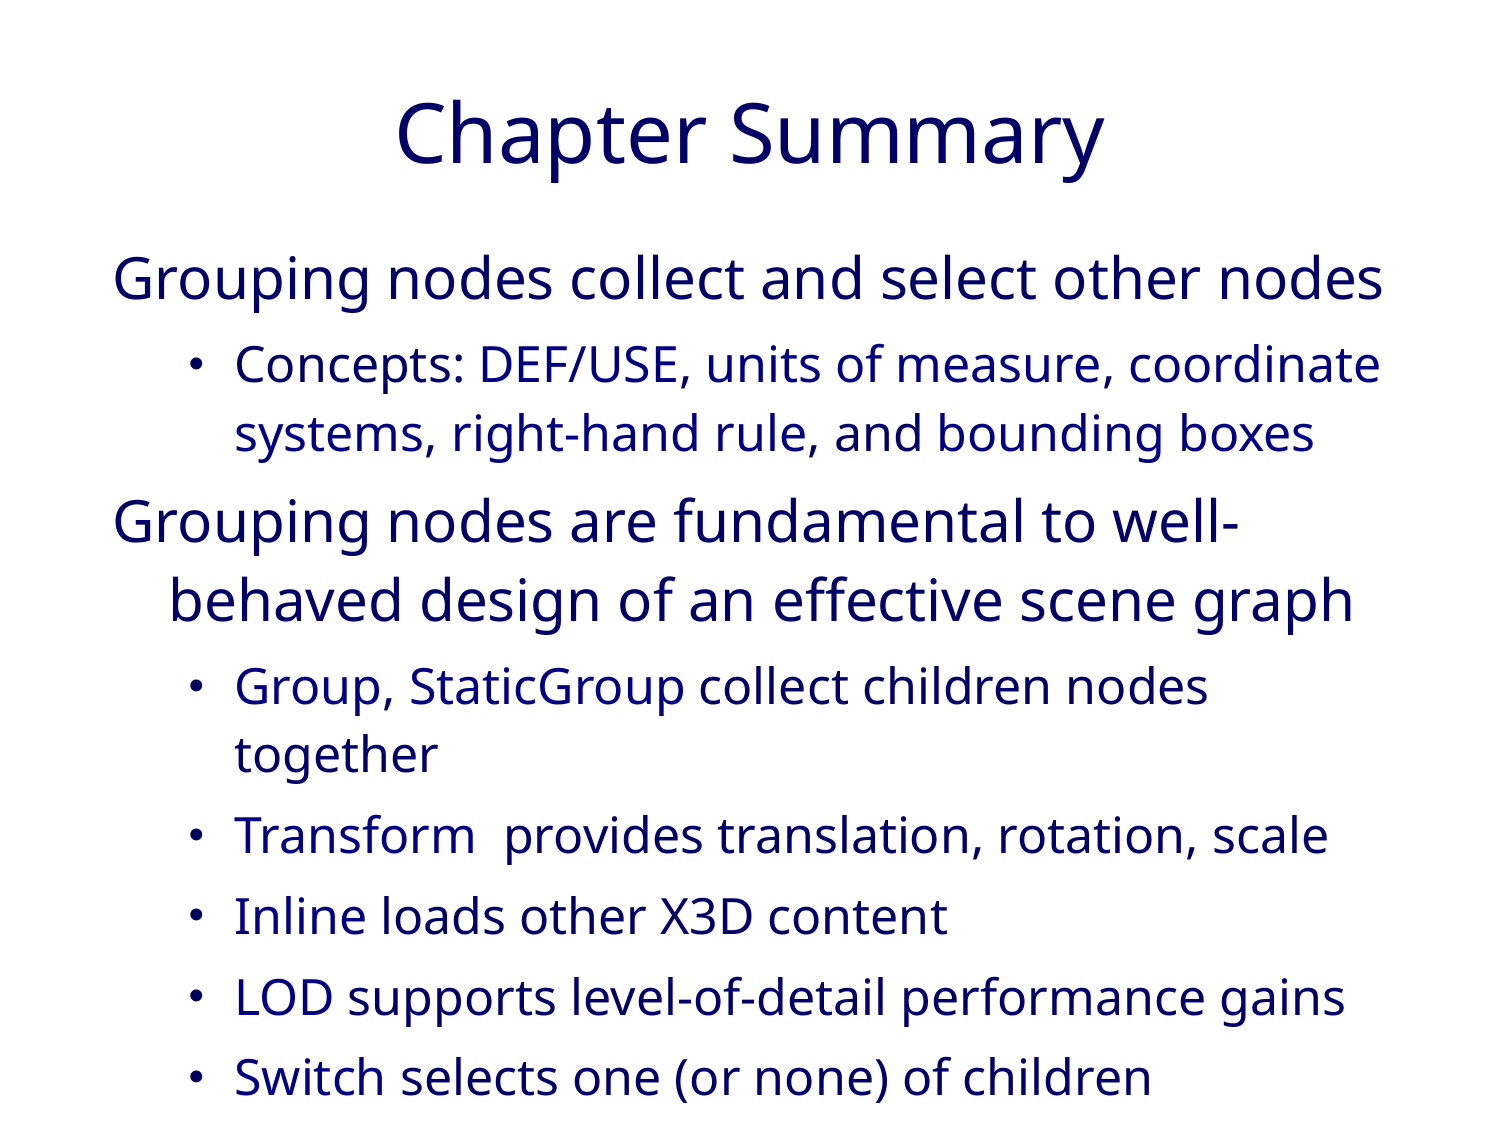

# Chapter Summary
Grouping nodes collect and select other nodes
Concepts: DEF/USE, units of measure, coordinate systems, right-hand rule, and bounding boxes
Grouping nodes are fundamental to well-behaved design of an effective scene graph
Group, StaticGroup collect children nodes together
Transform provides translation, rotation, scale
Inline loads other X3D content
LOD supports level-of-detail performance gains
Switch selects one (or none) of children
Related grouping nodes covered in Chapter 4
Anchor, Billboard, Collision